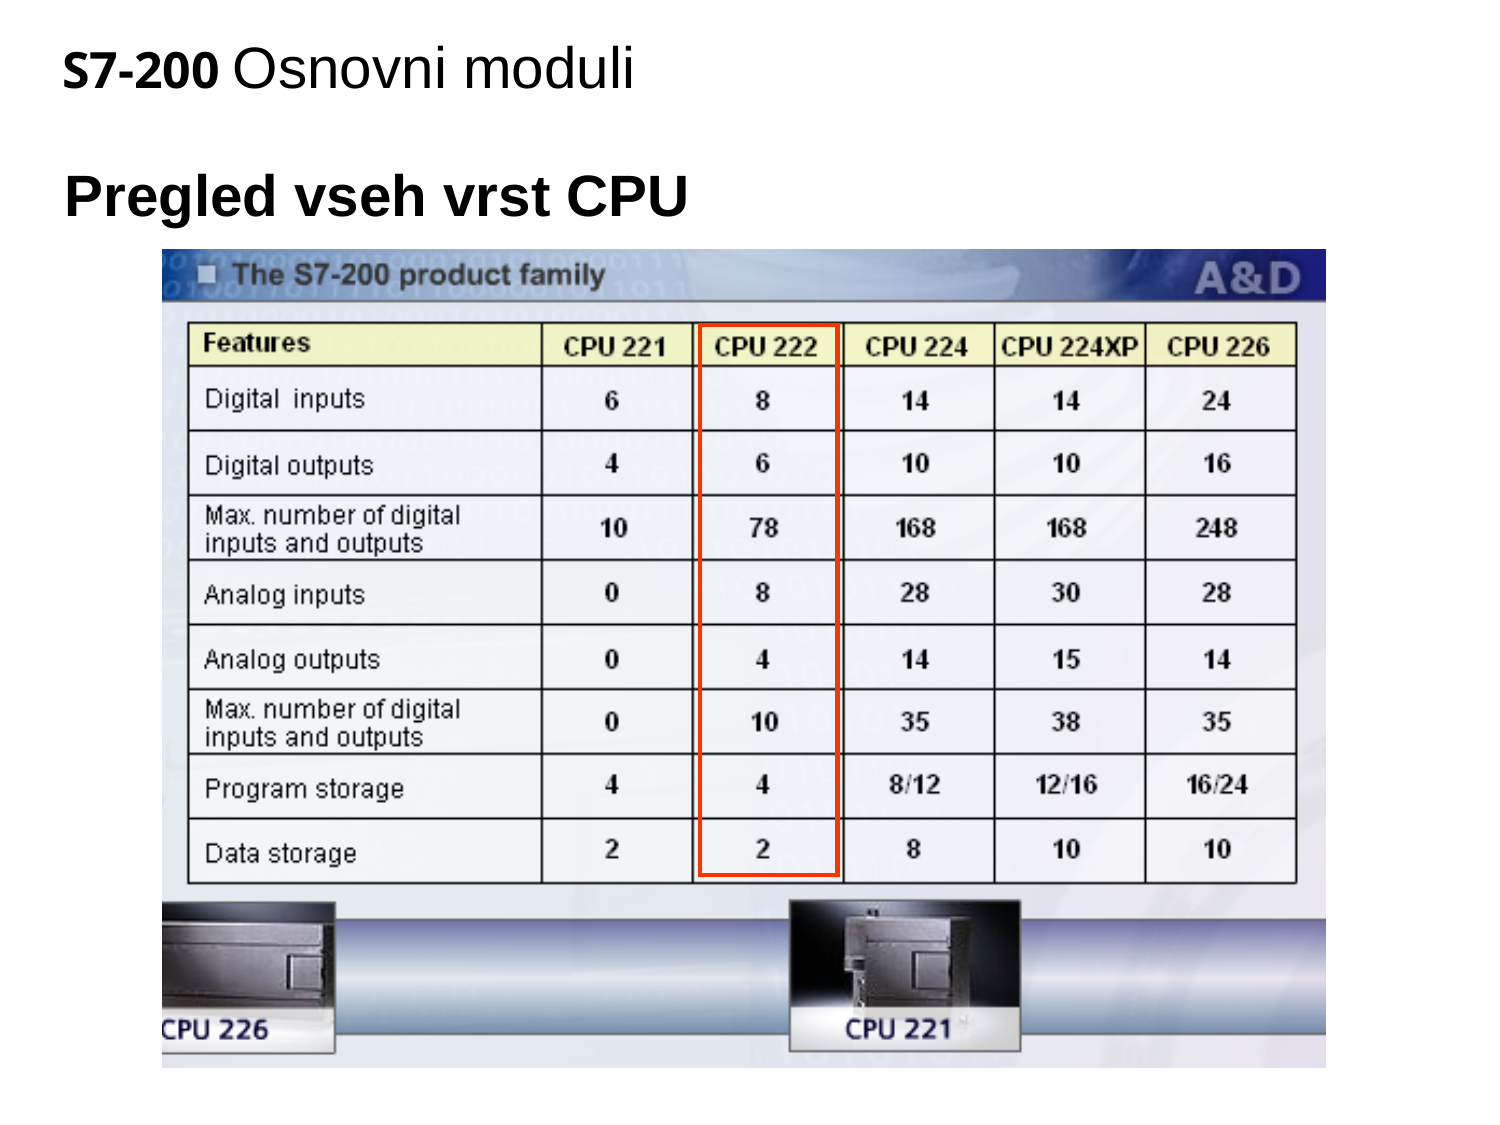

S7-200 Osnovni moduli
Pregled vseh vrst CPU